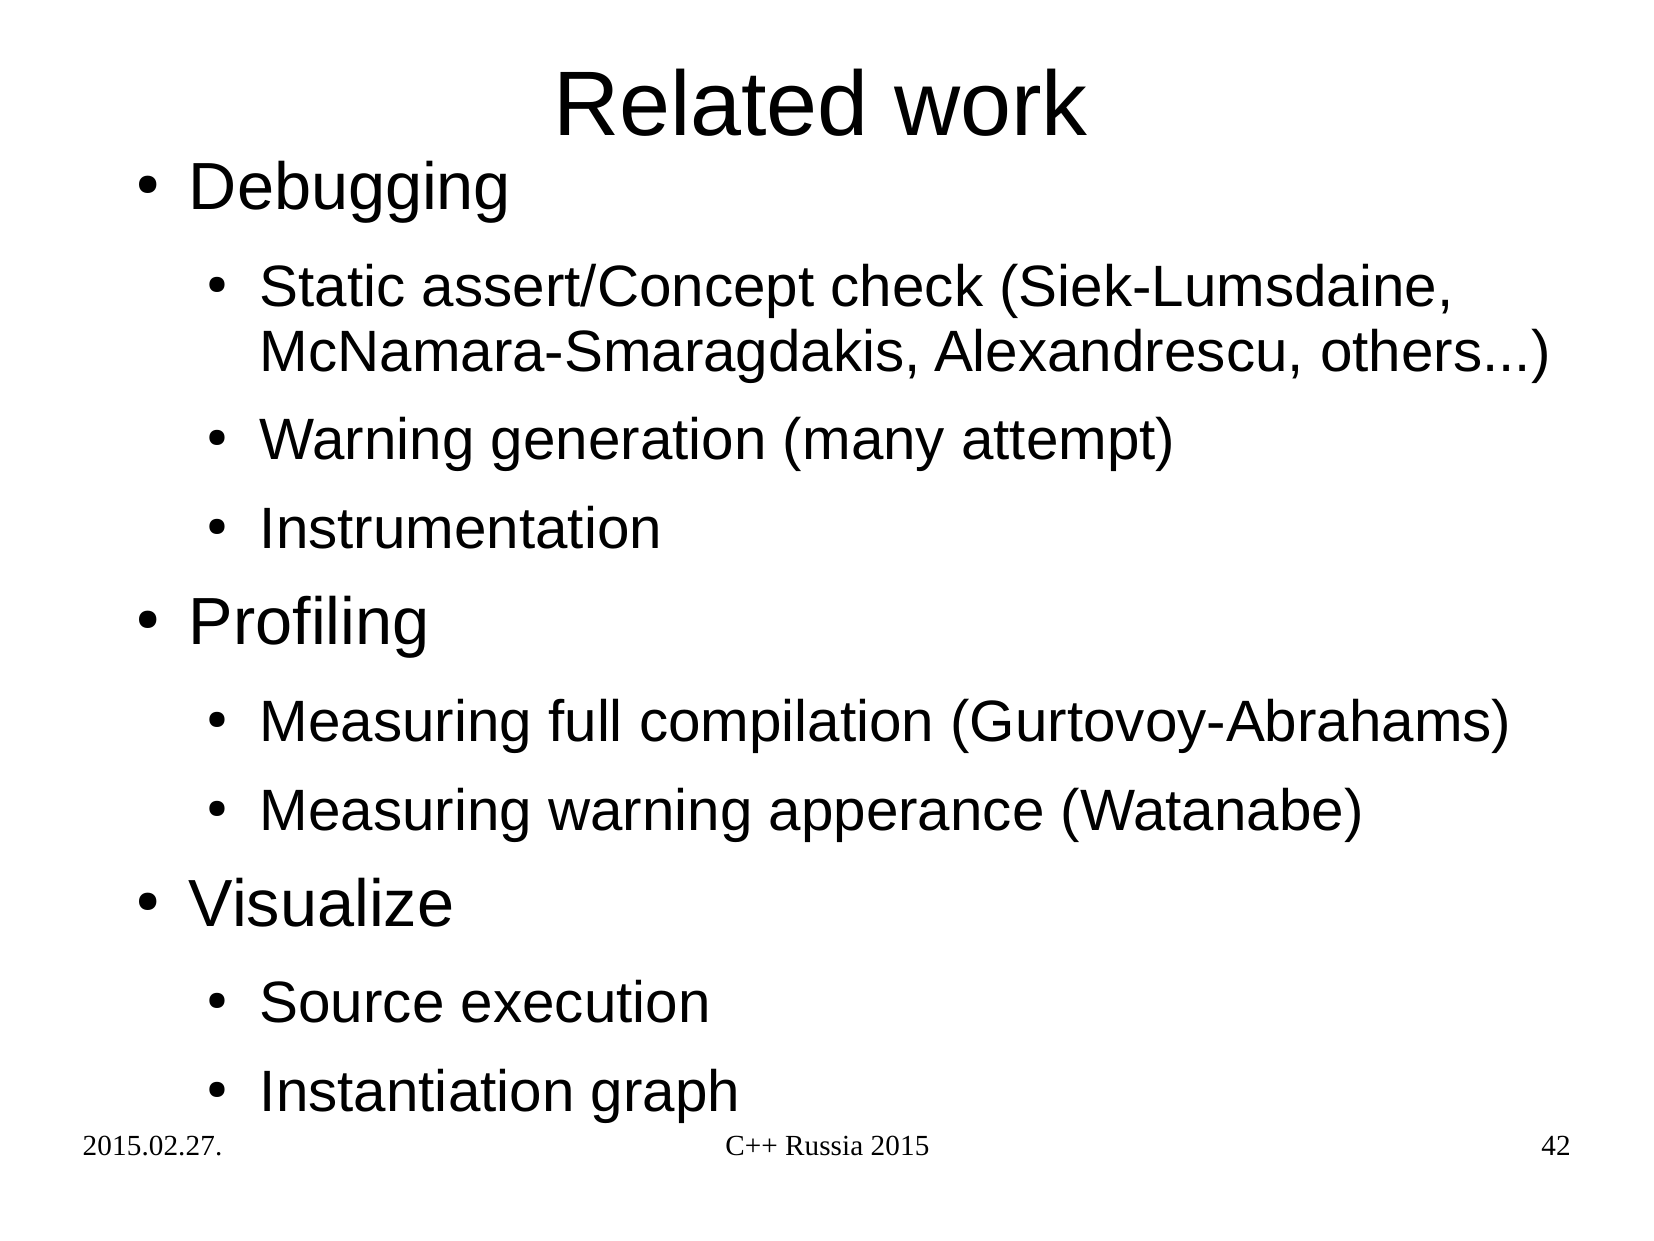

# Related work
Debugging
Static assert/Concept check (Siek-Lumsdaine, McNamara-Smaragdakis, Alexandrescu, others...)
Warning generation (many attempt)
Instrumentation
Profiling
Measuring full compilation (Gurtovoy-Abrahams)
Measuring warning apperance (Watanabe)
Visualize
Source execution
Instantiation graph
2015.02.27.
C++ Russia 2015
42